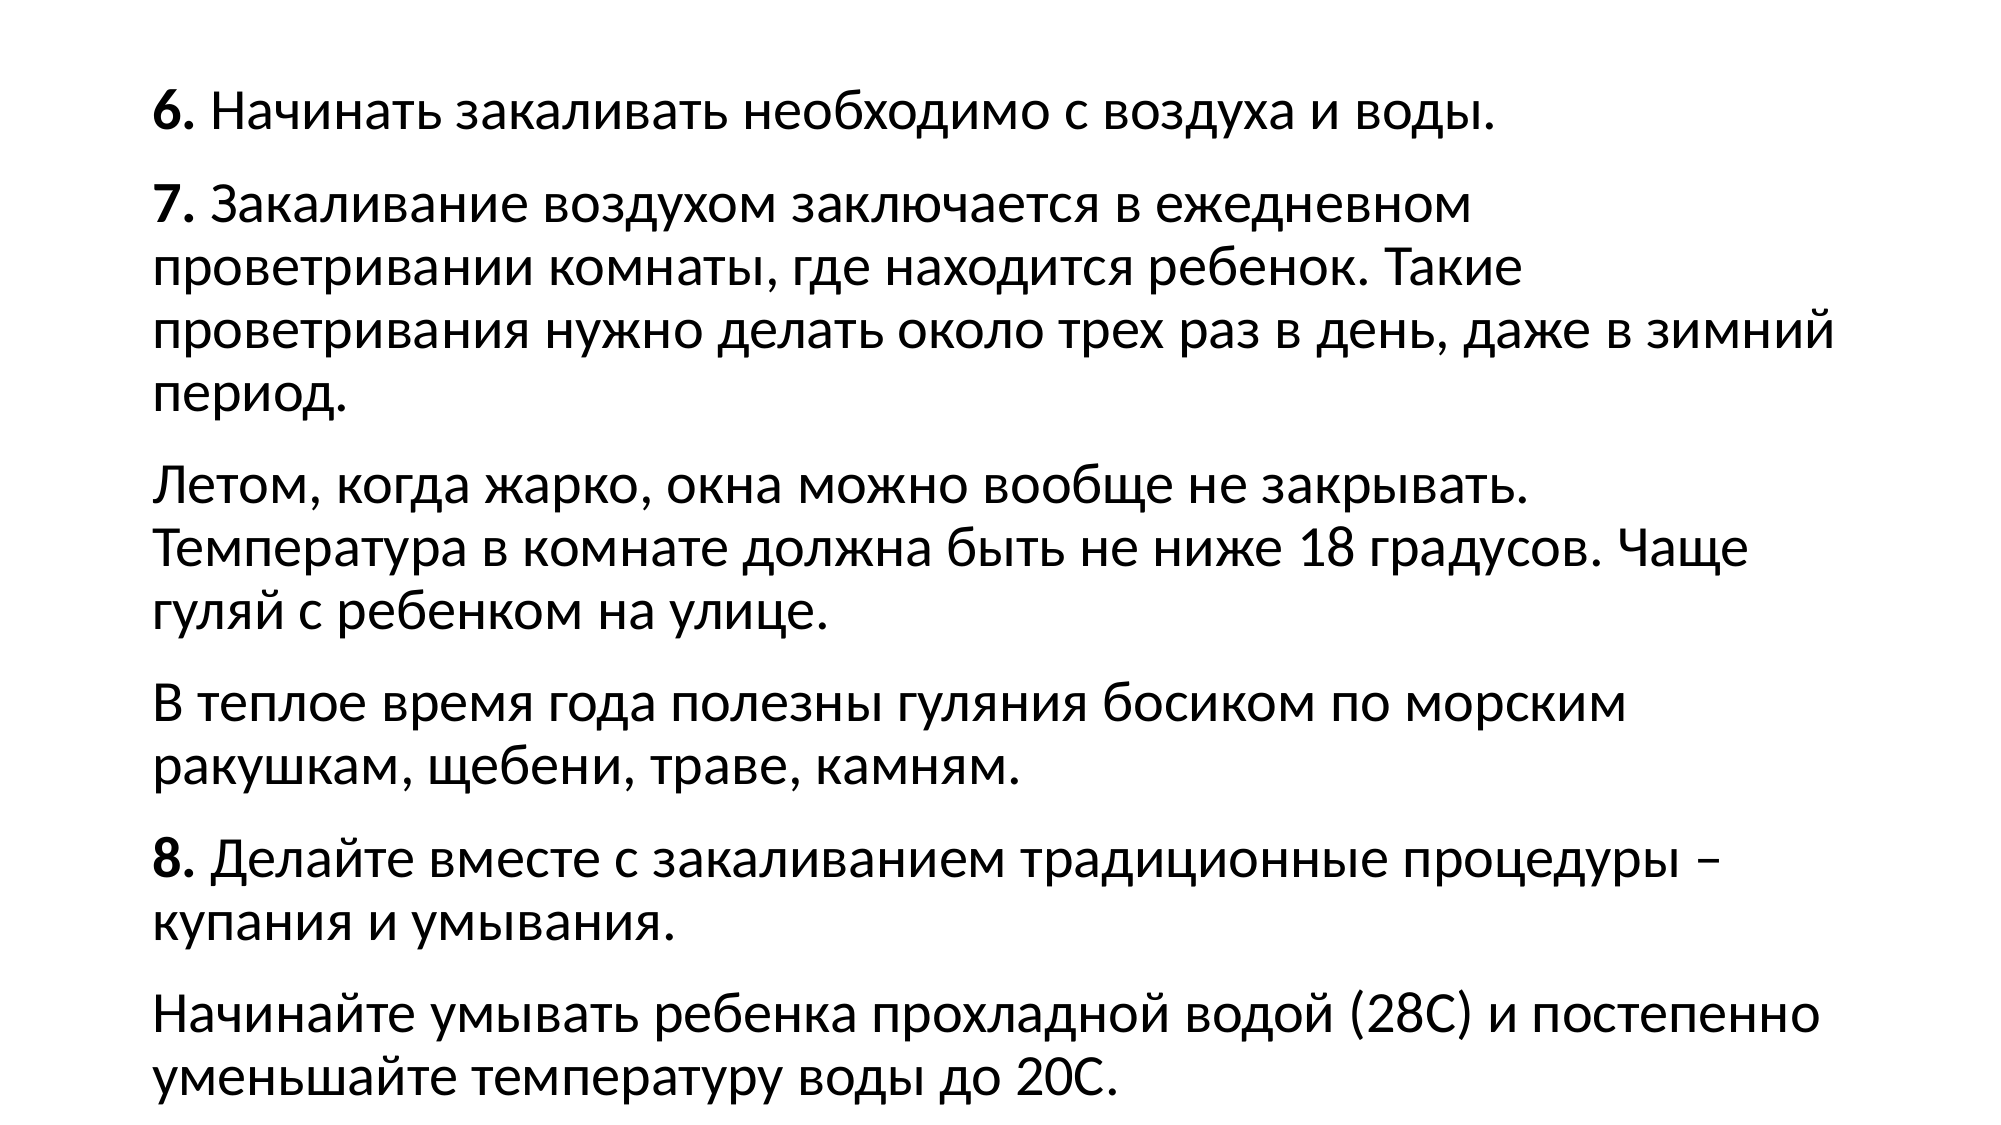

# 6. Начинать закаливать необходимо с воздуха и воды.
7. Закаливание воздухом заключается в ежедневном проветривании комнаты, где находится ребенок. Такие проветривания нужно делать около трех раз в день, даже в зимний период.
Летом, когда жарко, окна можно вообще не закрывать. Температура в комнате должна быть не ниже 18 градусов. Чаще гуляй с ребенком на улице.
В теплое время года полезны гуляния босиком по морским ракушкам, щебени, траве, камням.
8. Делайте вместе с закаливанием традиционные процедуры – купания и умывания.
Начинайте умывать ребенка прохладной водой (28С) и постепенно уменьшайте температуру воды до 20С.
9. Также можете проводить обливания: купайте ребенка в теплой воде (36 С) в течение 8 минут, после этого облейте малыша более прохладной водой. Каждые 5 дней снижайте температуру воды для обливаний на один градус, необходимо свести ее к температуре не меньше 28С.
10. Перед тем, как вы начнете закаливать ребенка, попробуйте закаливание сами, чтобы иметь свое представление об этом процессе.